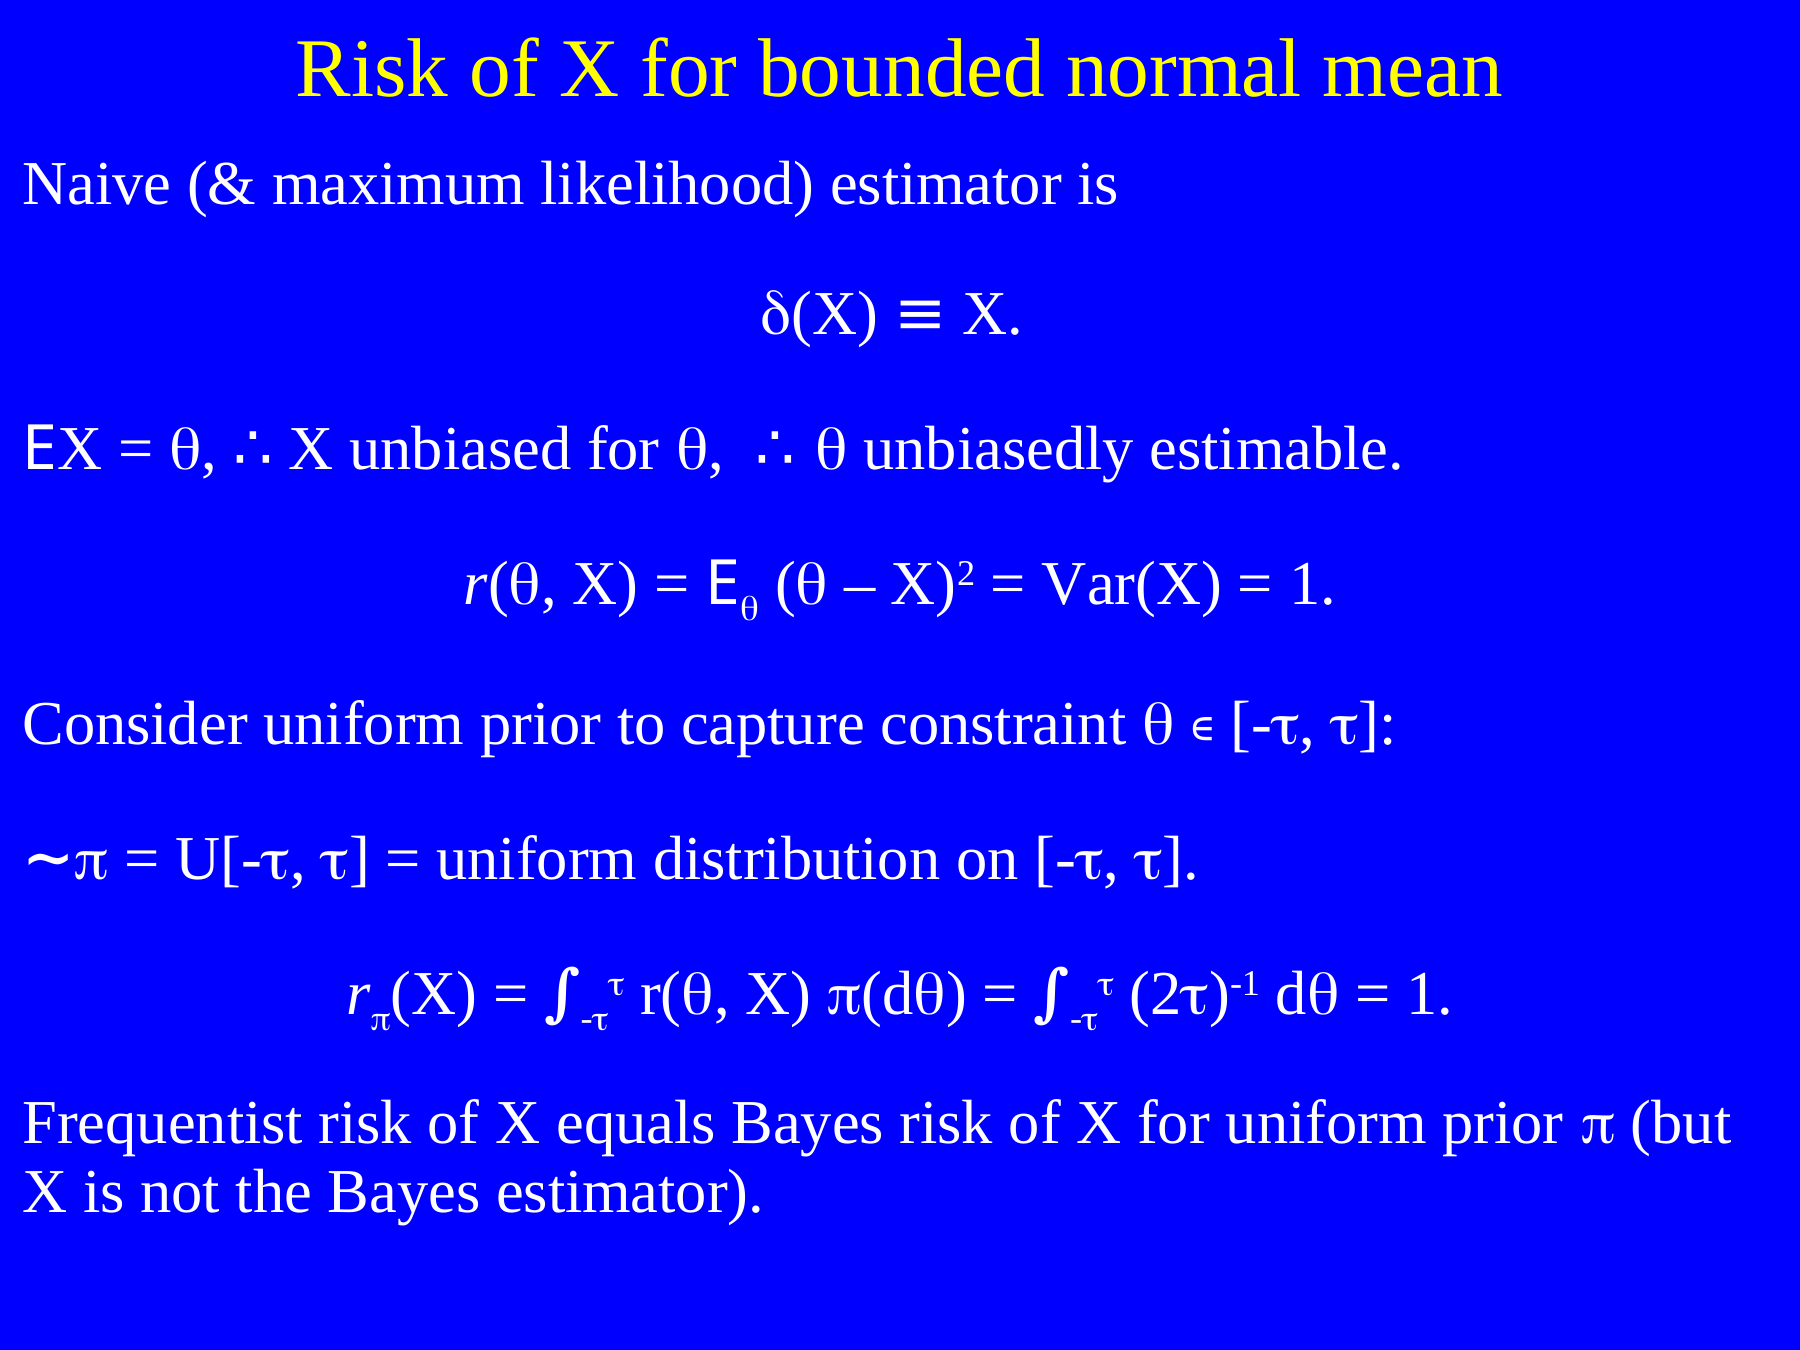

# Risk of X for bounded normal mean
Naive (& maximum likelihood) estimator is
(X) ≡ X.
EX = , ∴ X unbiased for , ∴  unbiasedly estimable.
r(, X) = E ( – X)2 = Var(X) = .
Consider uniform prior to capture constraint  ∊ [-, ]:
∼ = U[-, ] = uniform distribution on [-, ].
r(X) = ∫- r(, X) (d) = ∫- (2)-1 d = .
Frequentist risk of X equals Bayes risk of X for uniform prior  (but X is not the Bayes estimator).